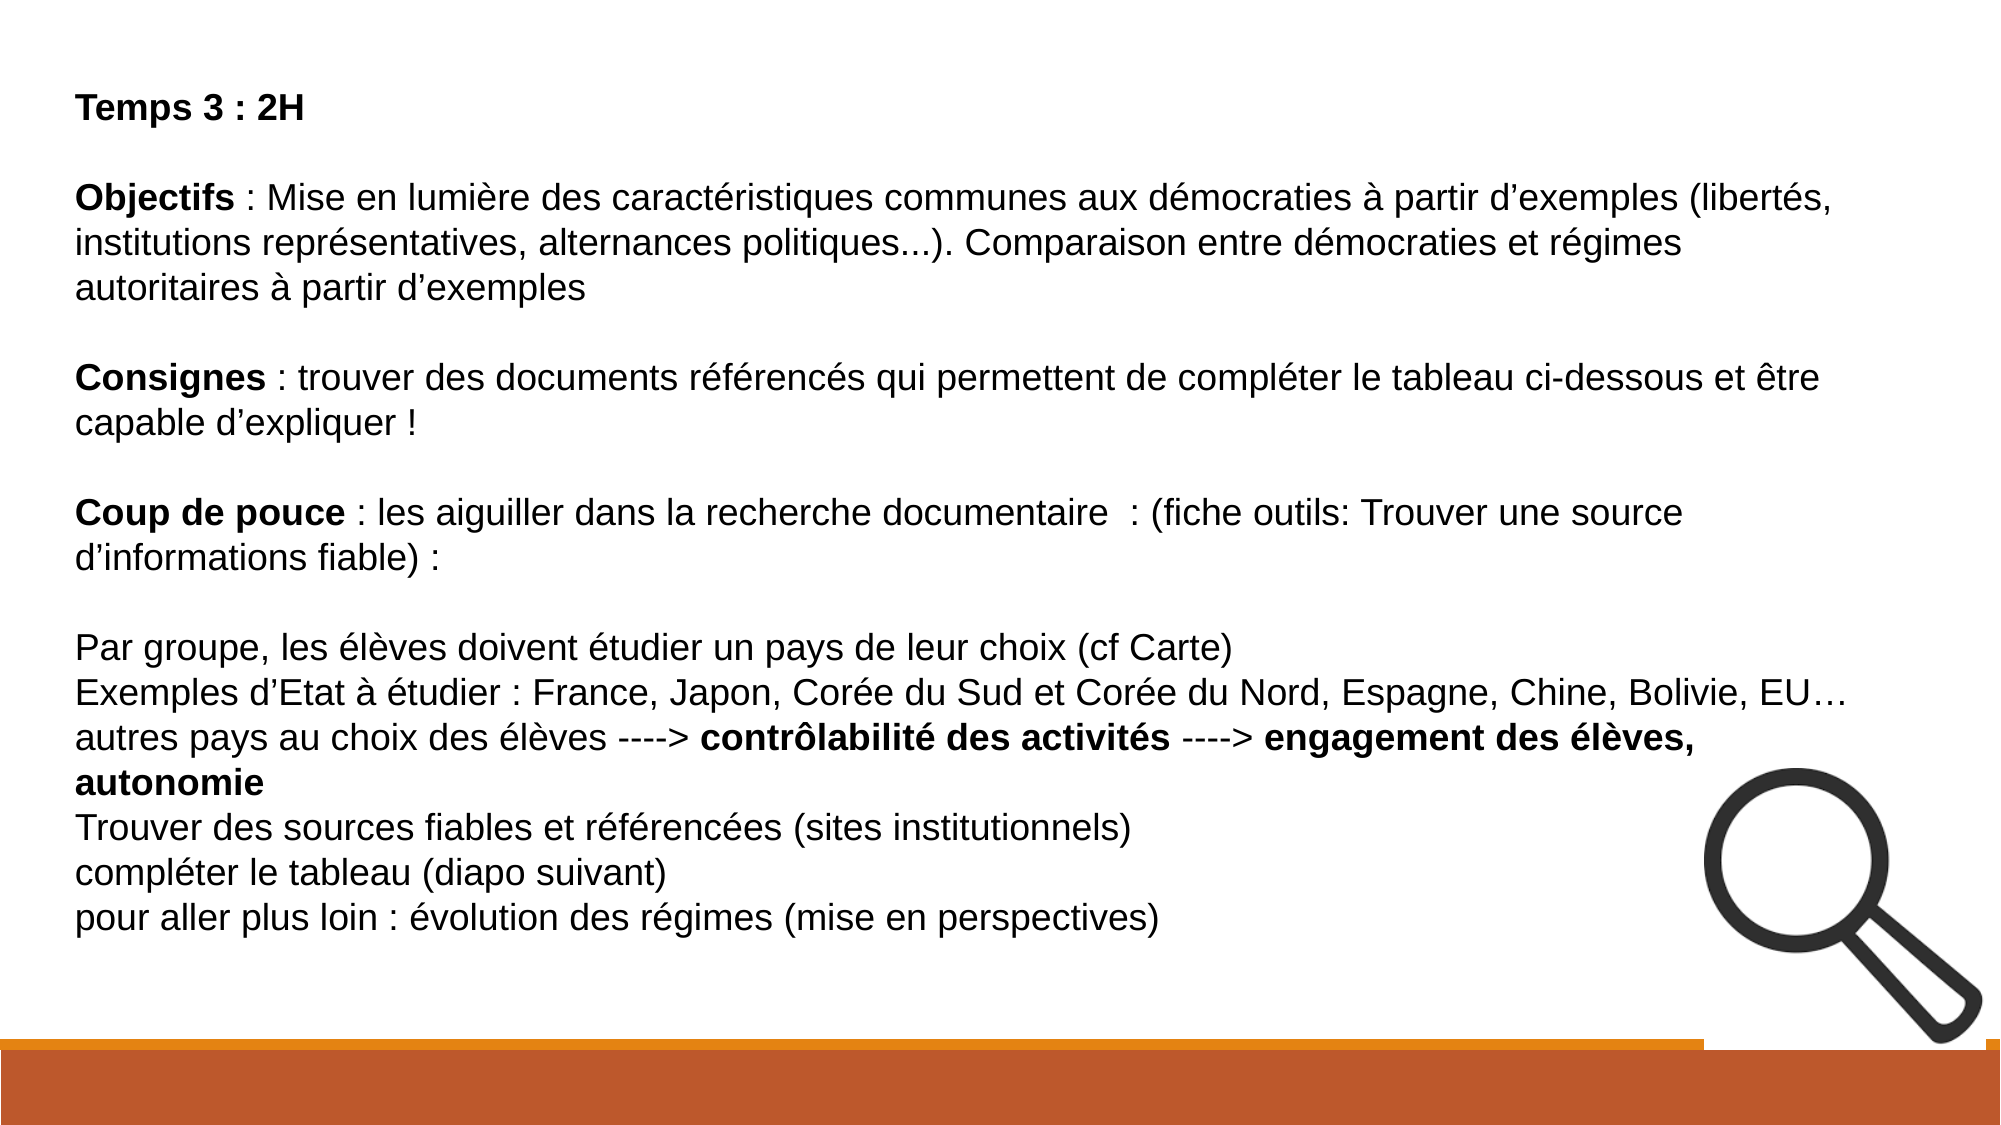

Temps 3 : 2H
Objectifs : Mise en lumière des caractéristiques communes aux démocraties à partir d’exemples (libertés, institutions représentatives, alternances politiques...). Comparaison entre démocraties et régimes autoritaires à partir d’exemples
Consignes : trouver des documents référencés qui permettent de compléter le tableau ci-dessous et être capable d’expliquer !
Coup de pouce : les aiguiller dans la recherche documentaire  : (fiche outils: Trouver une source d’informations fiable) :
Par groupe, les élèves doivent étudier un pays de leur choix (cf Carte)
Exemples d’Etat à étudier : France, Japon, Corée du Sud et Corée du Nord, Espagne, Chine, Bolivie, EU…
autres pays au choix des élèves ----> contrôlabilité des activités ----> engagement des élèves, autonomie
Trouver des sources fiables et référencées (sites institutionnels)
compléter le tableau (diapo suivant)
pour aller plus loin : évolution des régimes (mise en perspectives)